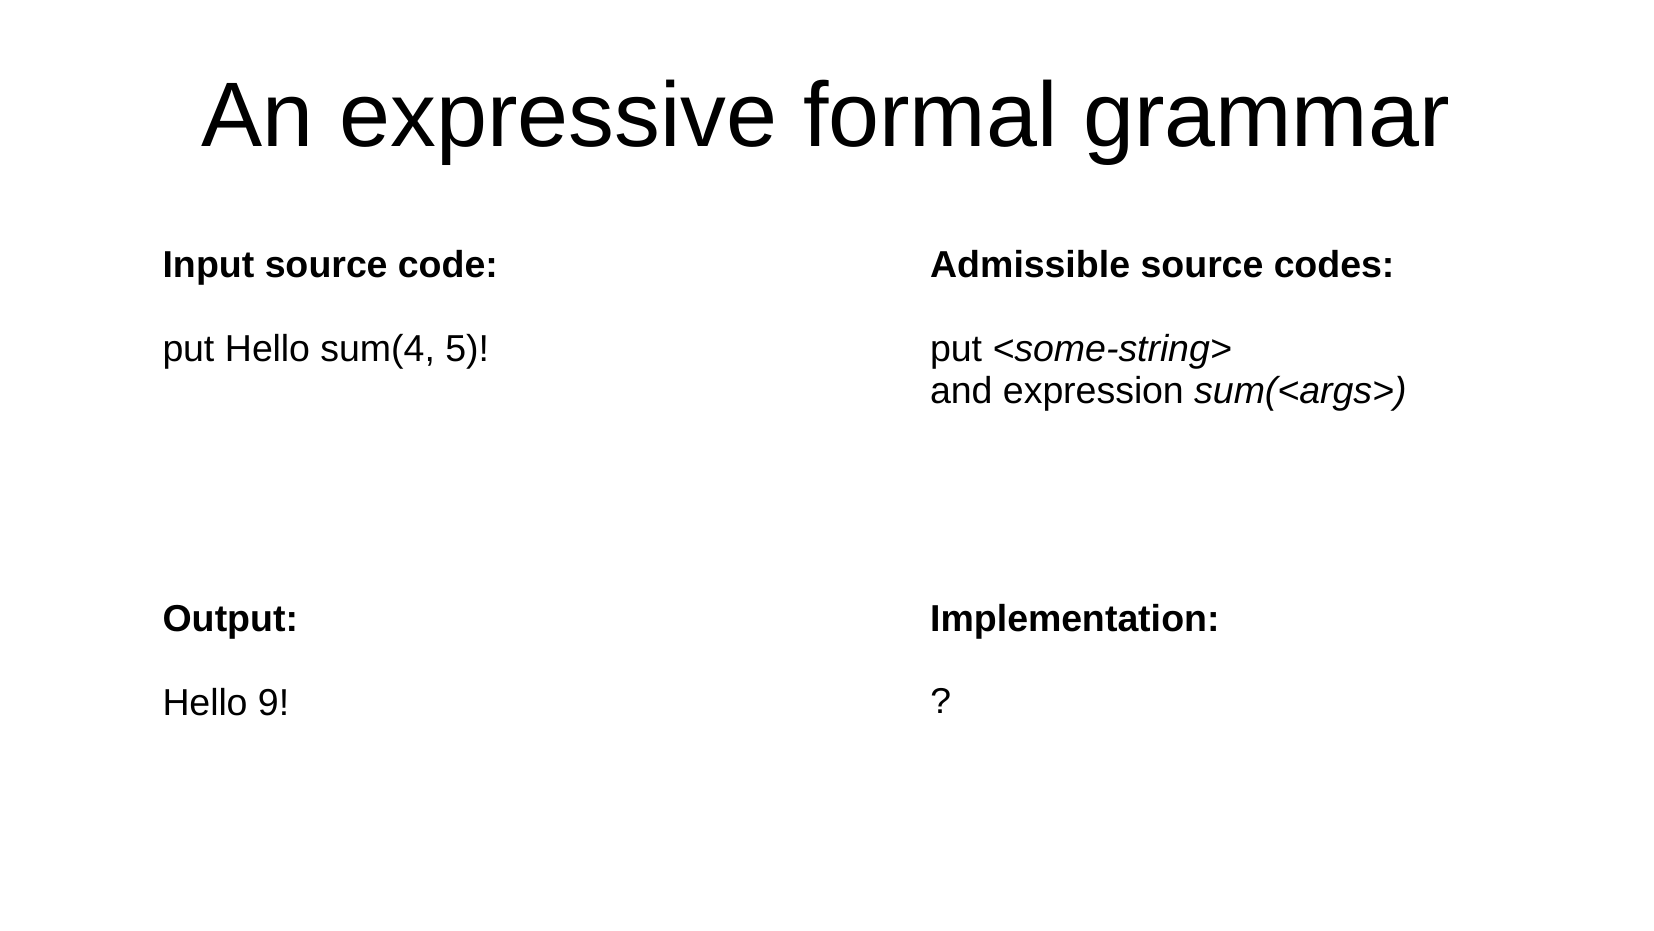

# An expressive formal grammar
Input source code:
put Hello sum(4, 5)!
Admissible source codes:
put <some-string>
and expression sum(<args>)
Output:
Hello 9!
Implementation:
?